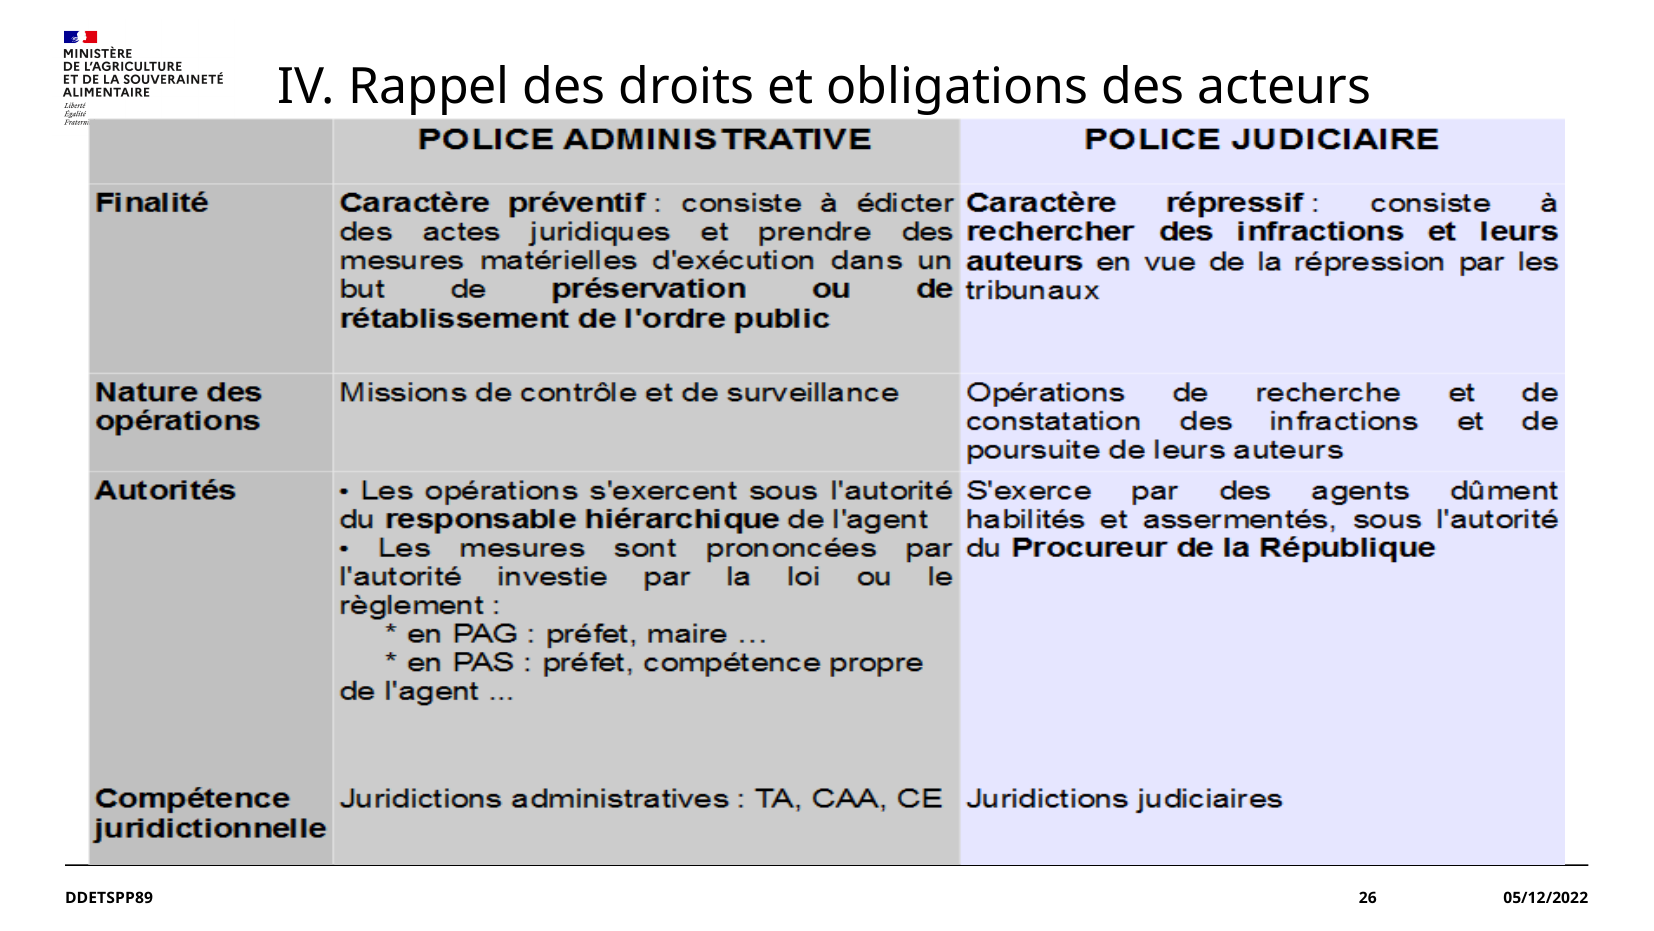

# IV. Rappel des droits et obligations des acteurs
DDETSPP89
26
05/12/2022